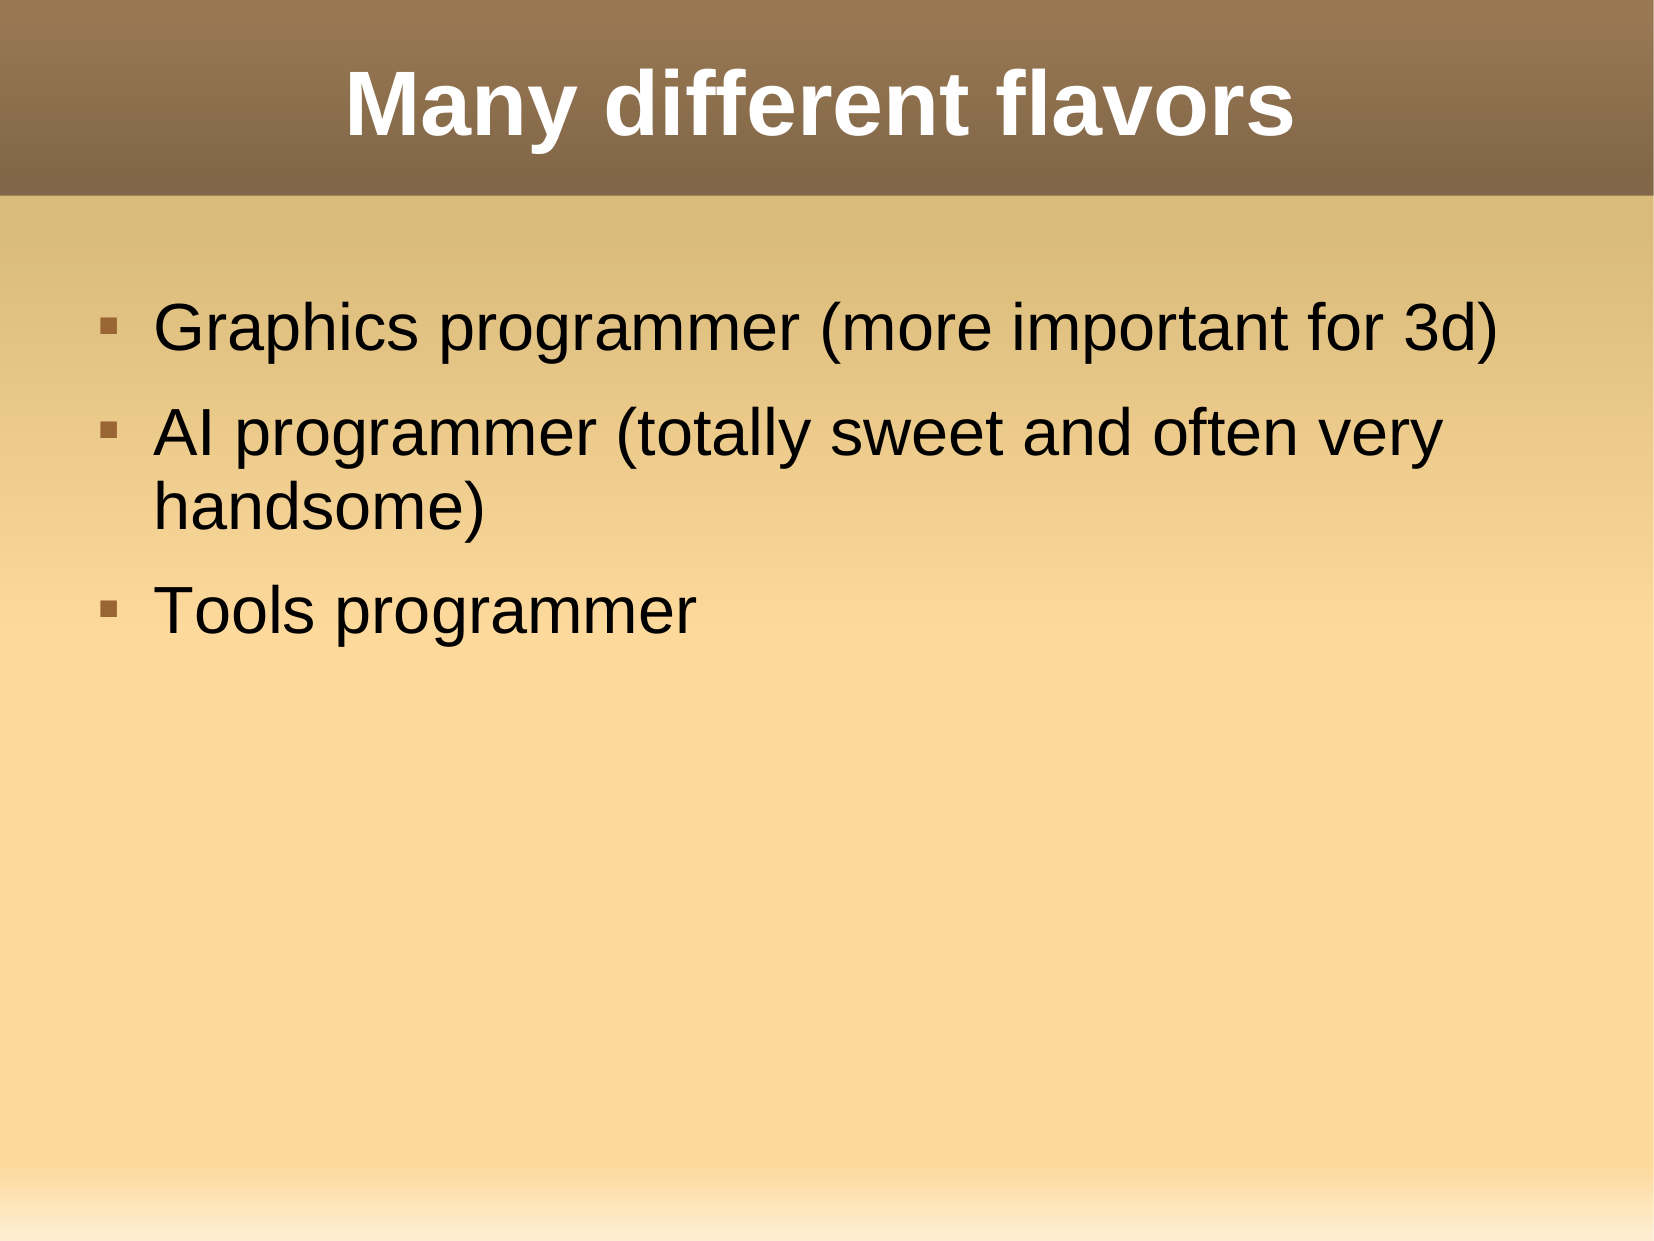

# Many different flavors
Graphics programmer (more important for 3d)
AI programmer (totally sweet and often very handsome)
Tools programmer